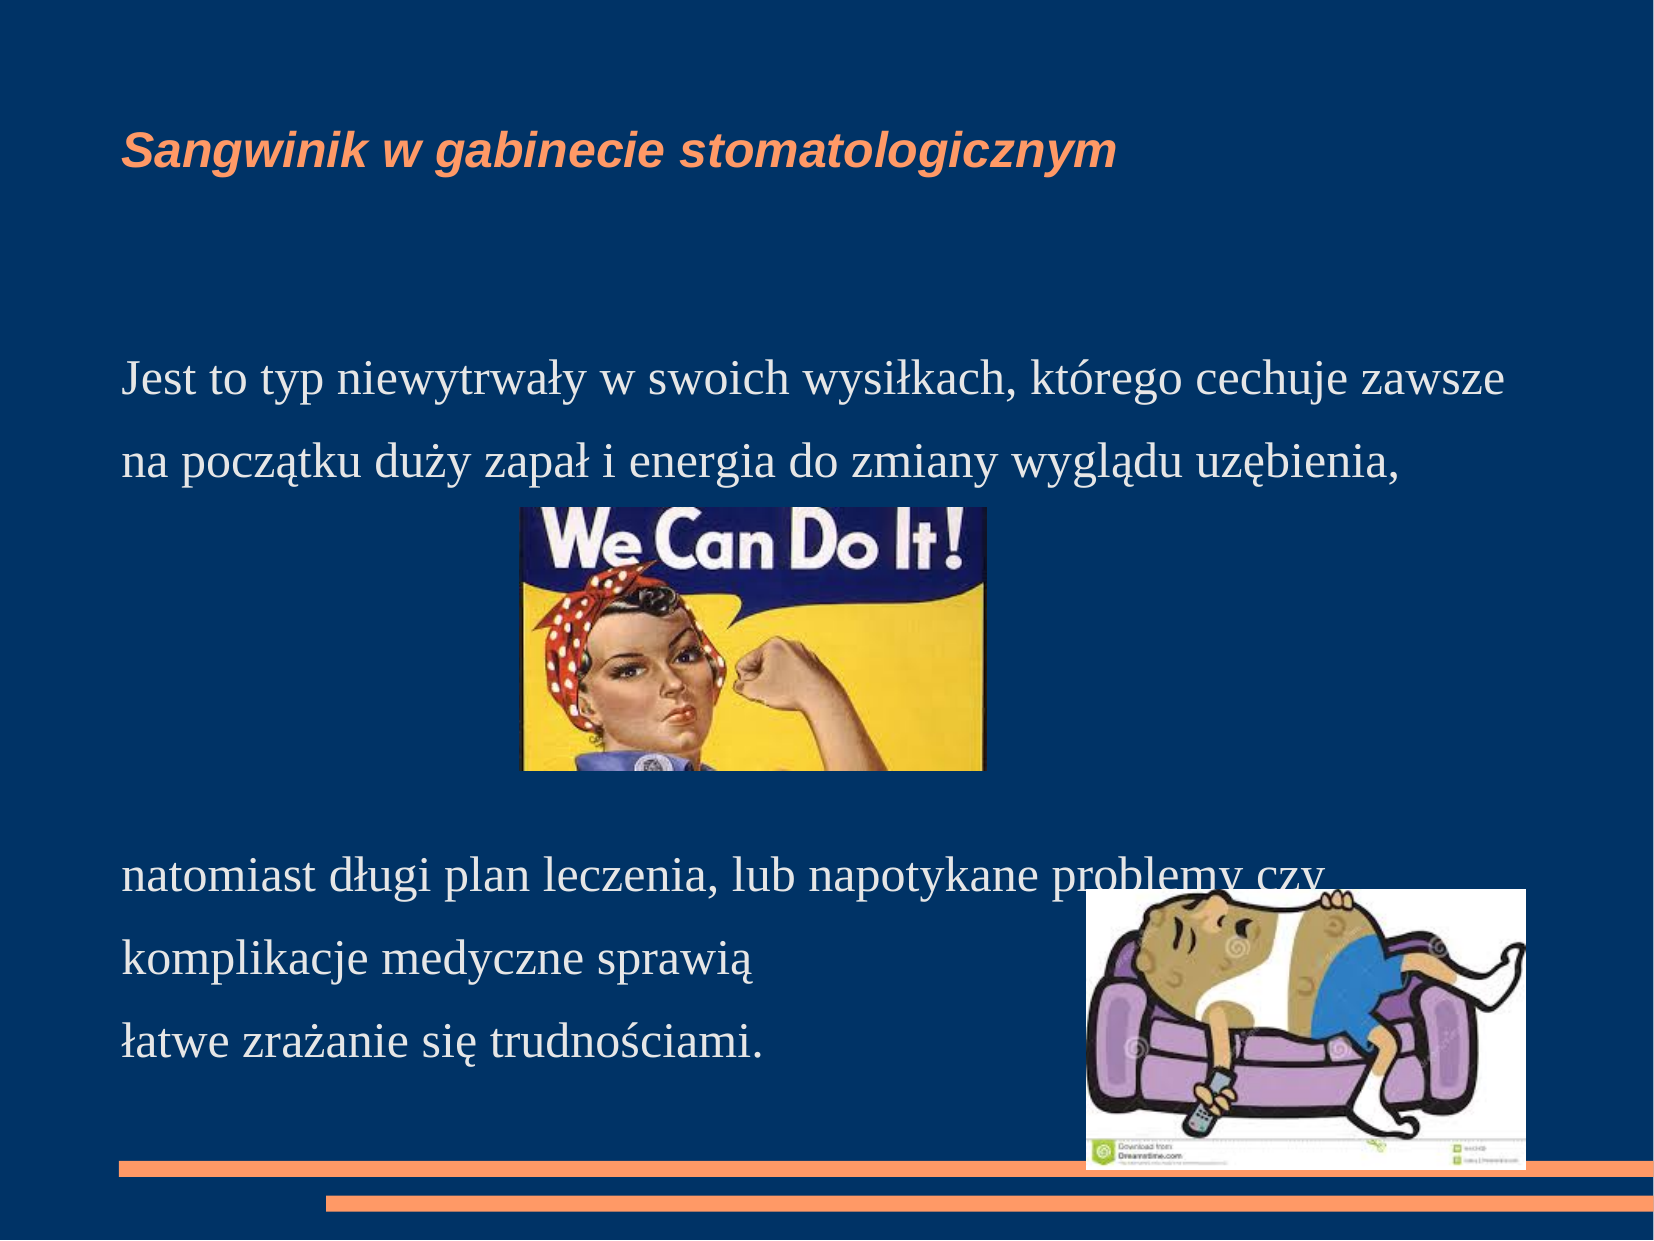

# Sangwinik w gabinecie stomatologicznym
Jest to typ niewytrwały w swoich wysiłkach, którego cechuje zawsze na początku duży zapał i energia do zmiany wyglądu uzębienia,
natomiast długi plan leczenia, lub napotykane problemy czy komplikacje medyczne sprawią
łatwe zrażanie się trudnościami.